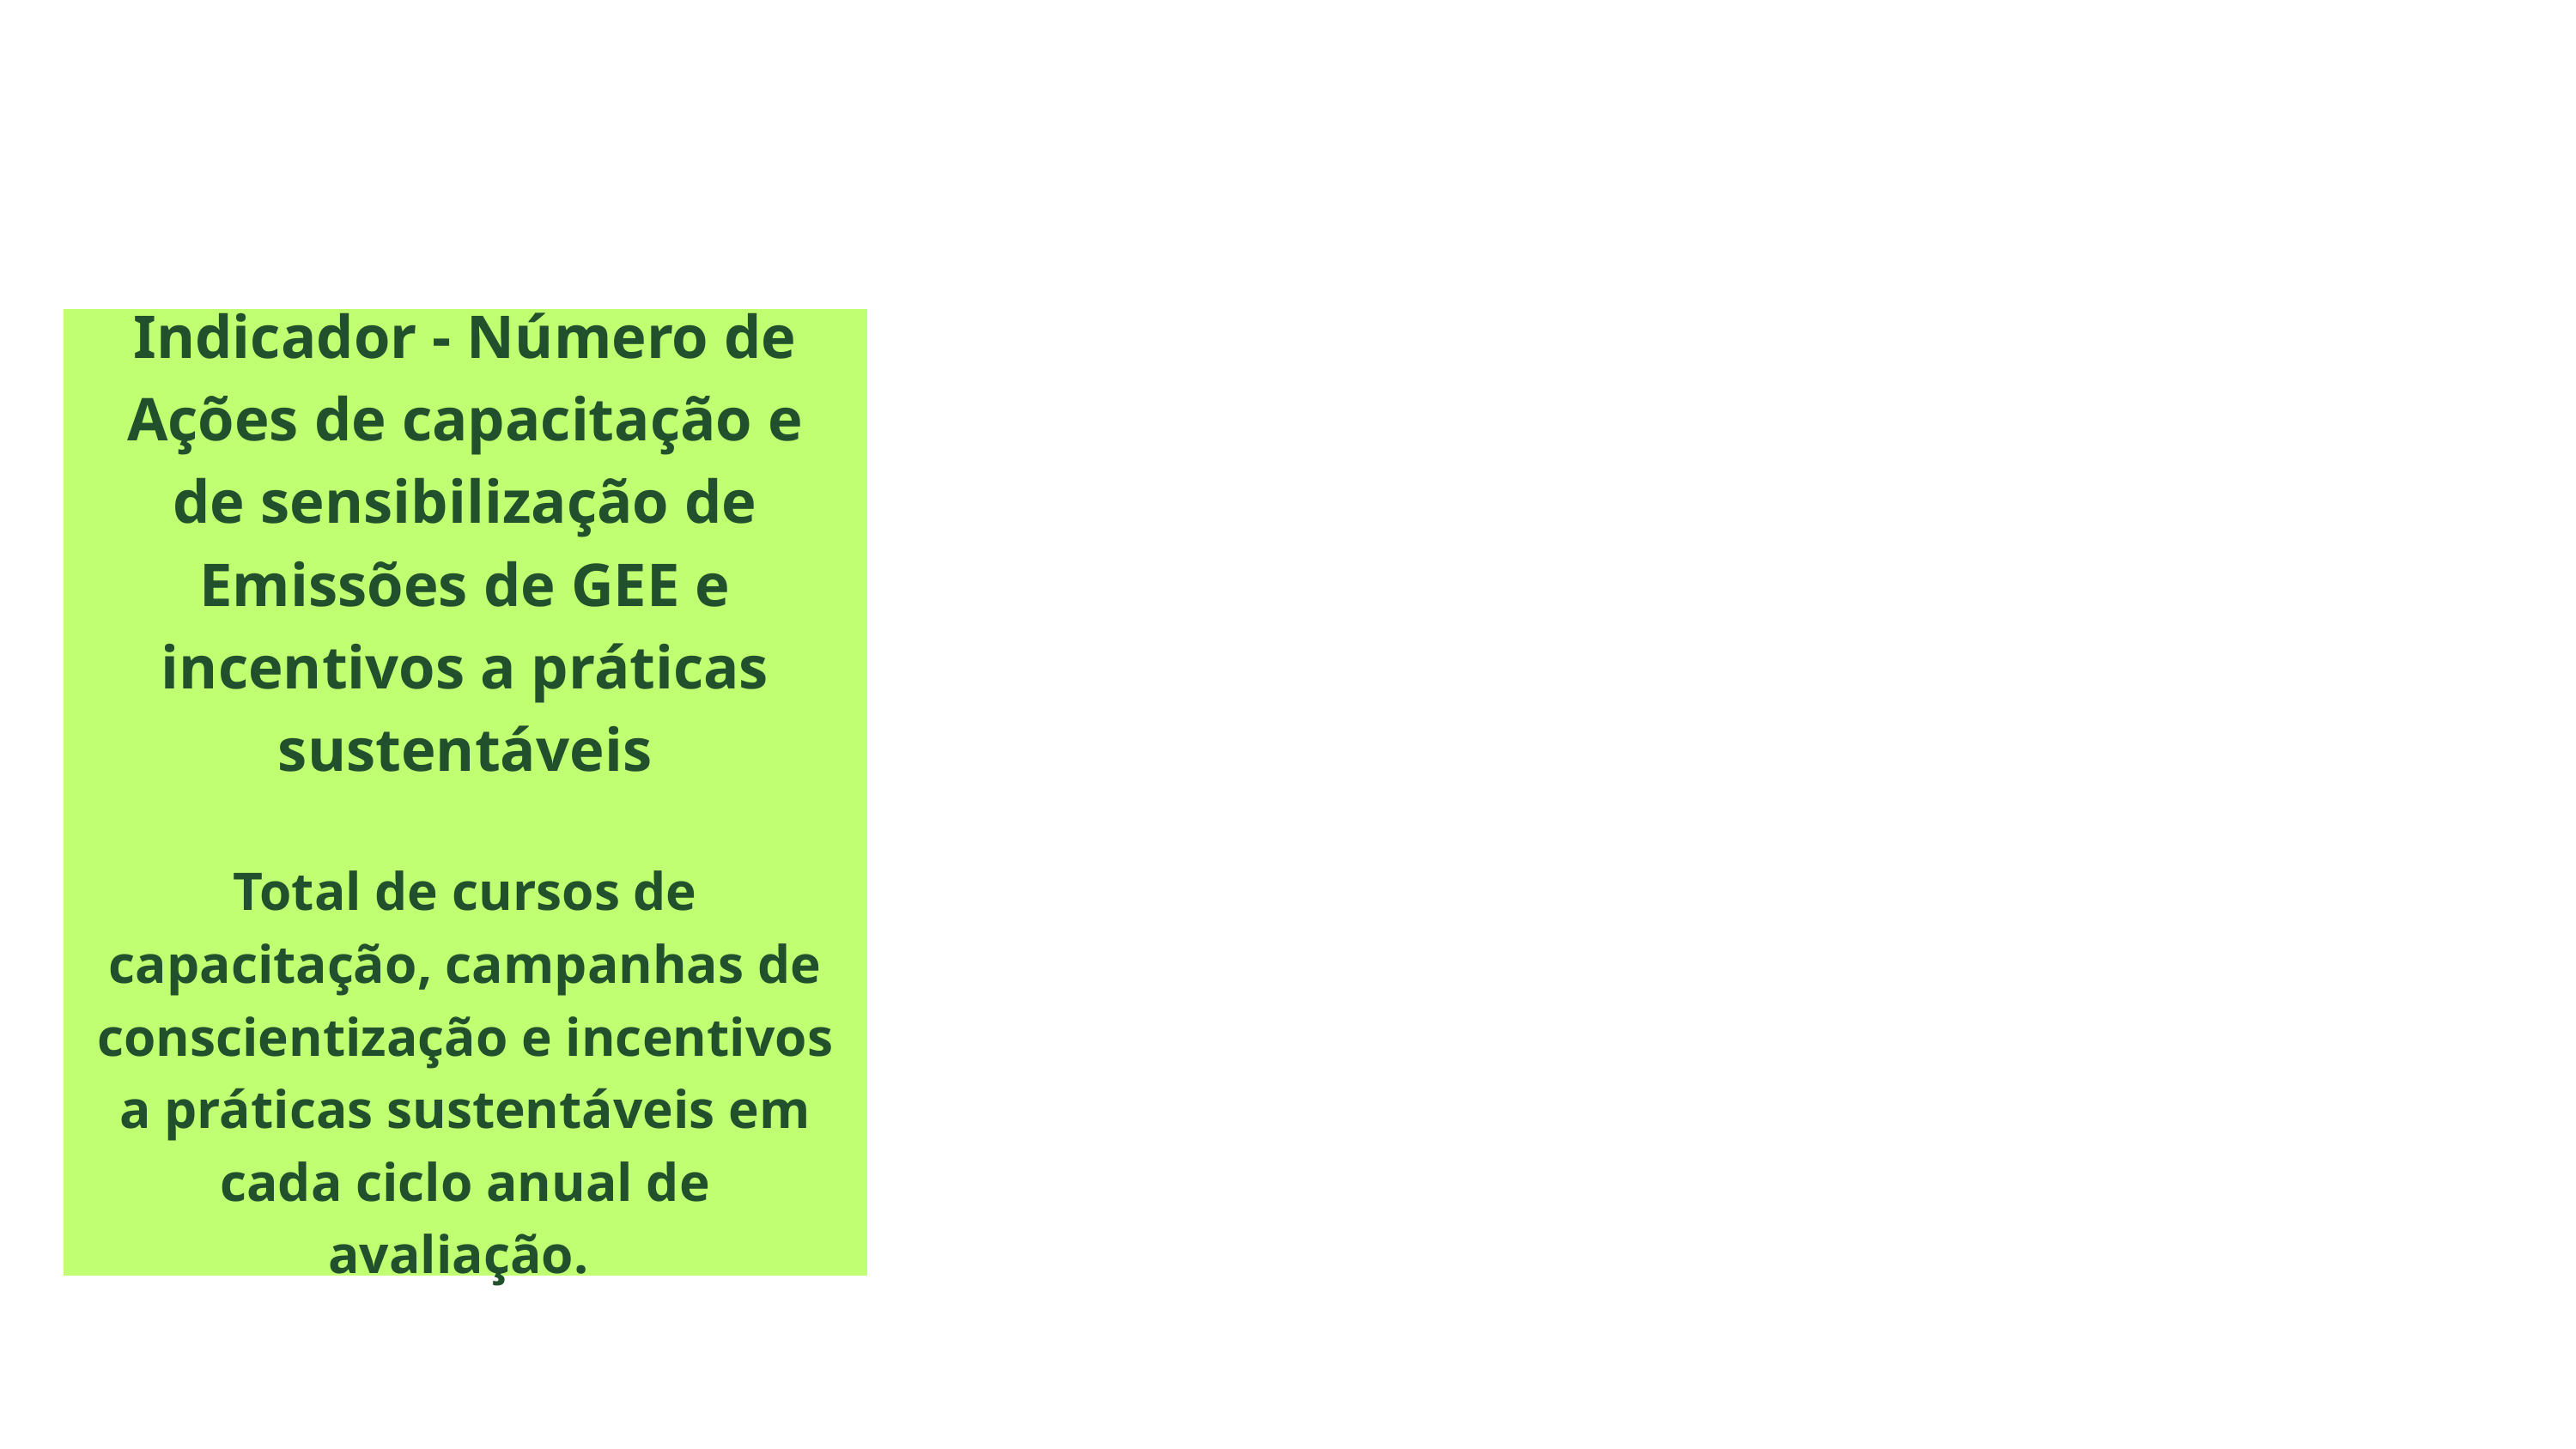

Fórmula: CultGEE2 = ACap + ASen + AInc
· ACap – ações de capacitação em sustentabilidade
· ASen – ações de sensibilização em sustentabilidade
· AInc – ações de incentivo a práticas de sustentabilidade, como premiações, reconhecimento público etc.
Polaridade: Quanto maior o número de ações, melhor o desempenho.
Periodicidade: Anual
Metodologia Análise de Desempenho: Anual
Unidade responsável pelas metas: Setor de sustentabilidade, acessibilidade, inovação e proteção de dados
Indicador - Número de Ações de capacitação e de sensibilização de Emissões de GEE e incentivos a práticas sustentáveis
Total de cursos de capacitação, campanhas de conscientização e incentivos a práticas sustentáveis em cada ciclo anual de avaliação.